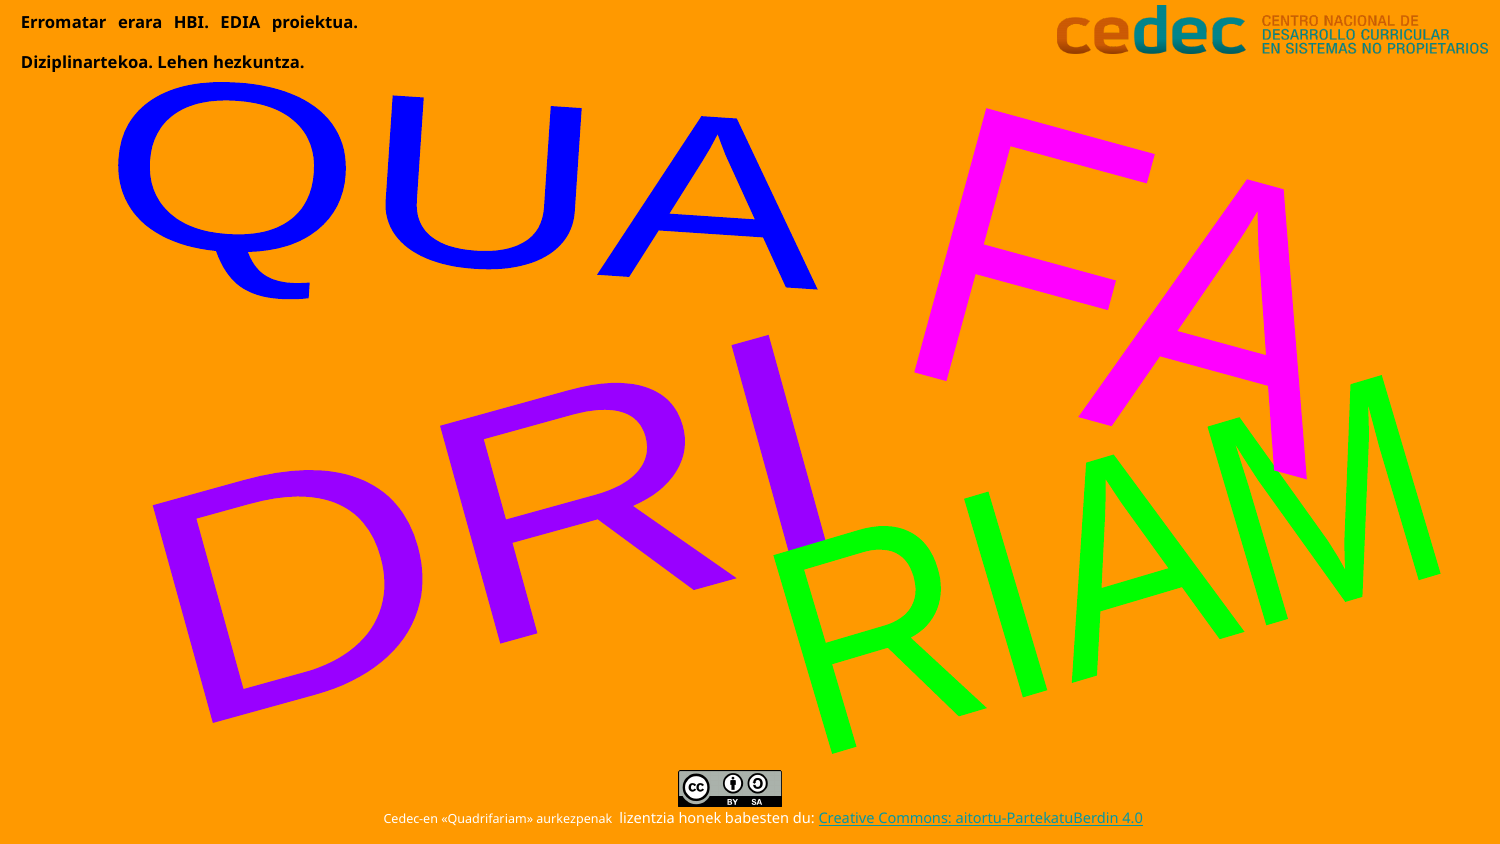

Erromatar erara HBI. EDIA proiektua.
Diziplinartekoa. Lehen hezkuntza.
QUA
FA
DRI
RIAM
Cedec-en «Quadrifariam» aurkezpenak lizentzia honek babesten du: Creative Commons: aitortu-PartekatuBerdin 4.0